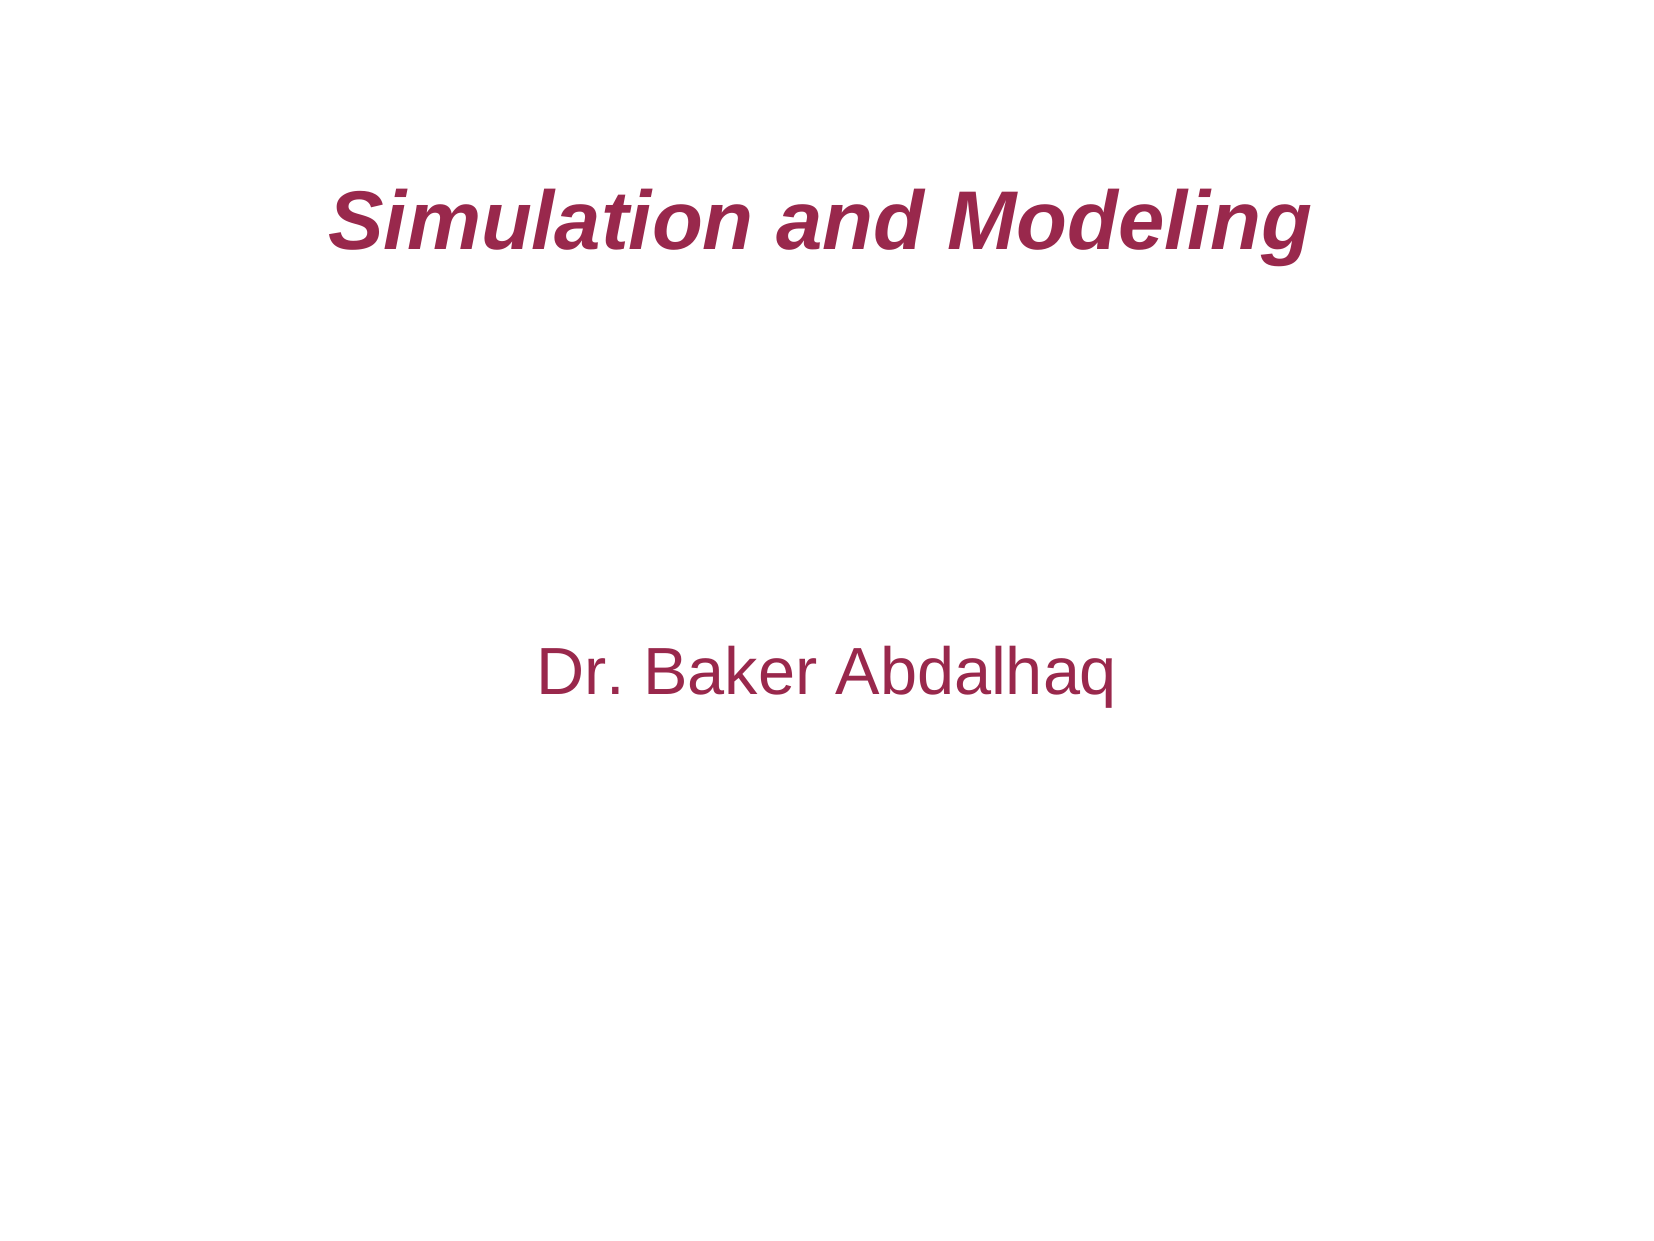

# Simulation and Modeling
Dr. Baker Abdalhaq